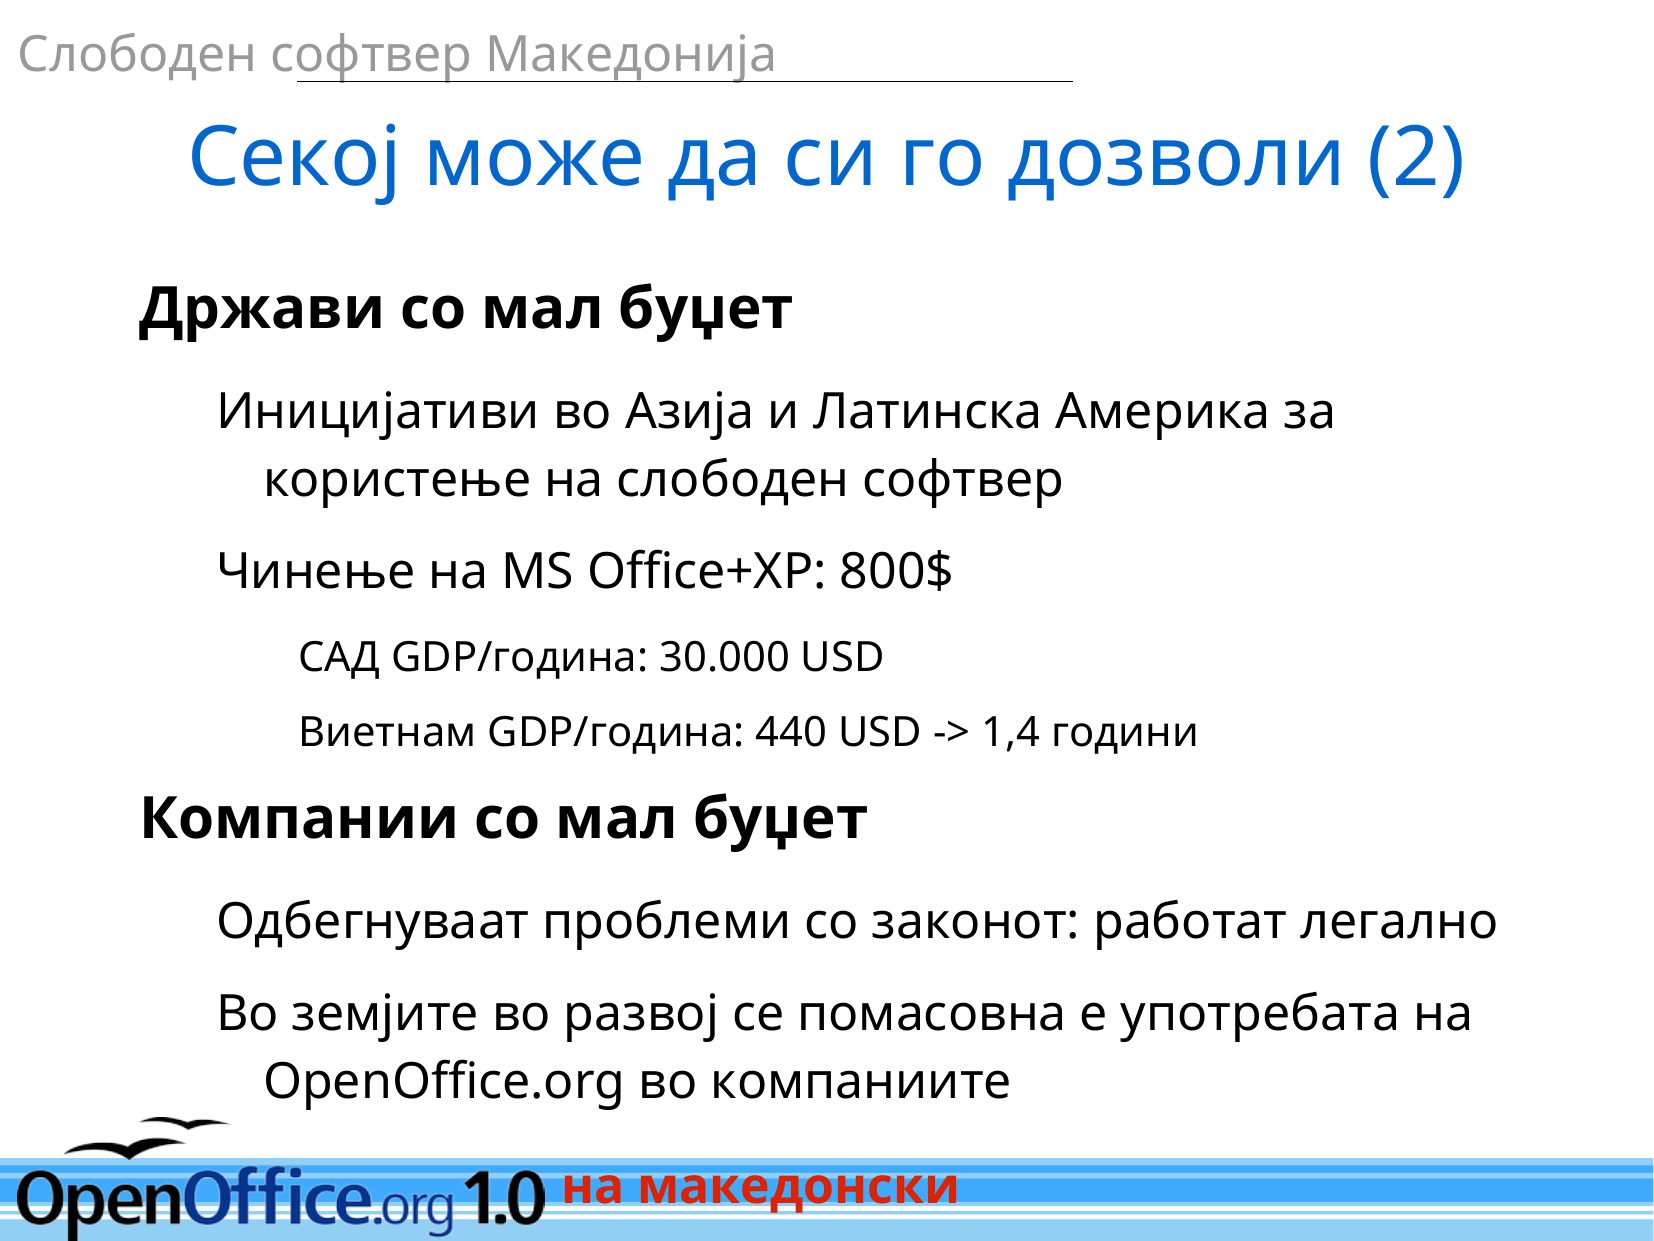

# Секој може да си го дозволи (2)
Држави со мал буџет
Иницијативи во Азија и Латинска Америка за користење на слободен софтвер
Чинење на MS Office+XP: 800$
САД GDP/година: 30.000 USD
Виетнам GDP/година: 440 USD -> 1,4 години
Компании со мал буџет
Одбегнуваат проблеми со законот: работат легално
Во земјите во развој се помасовна е употребата на OpenOffice.org во компаниите